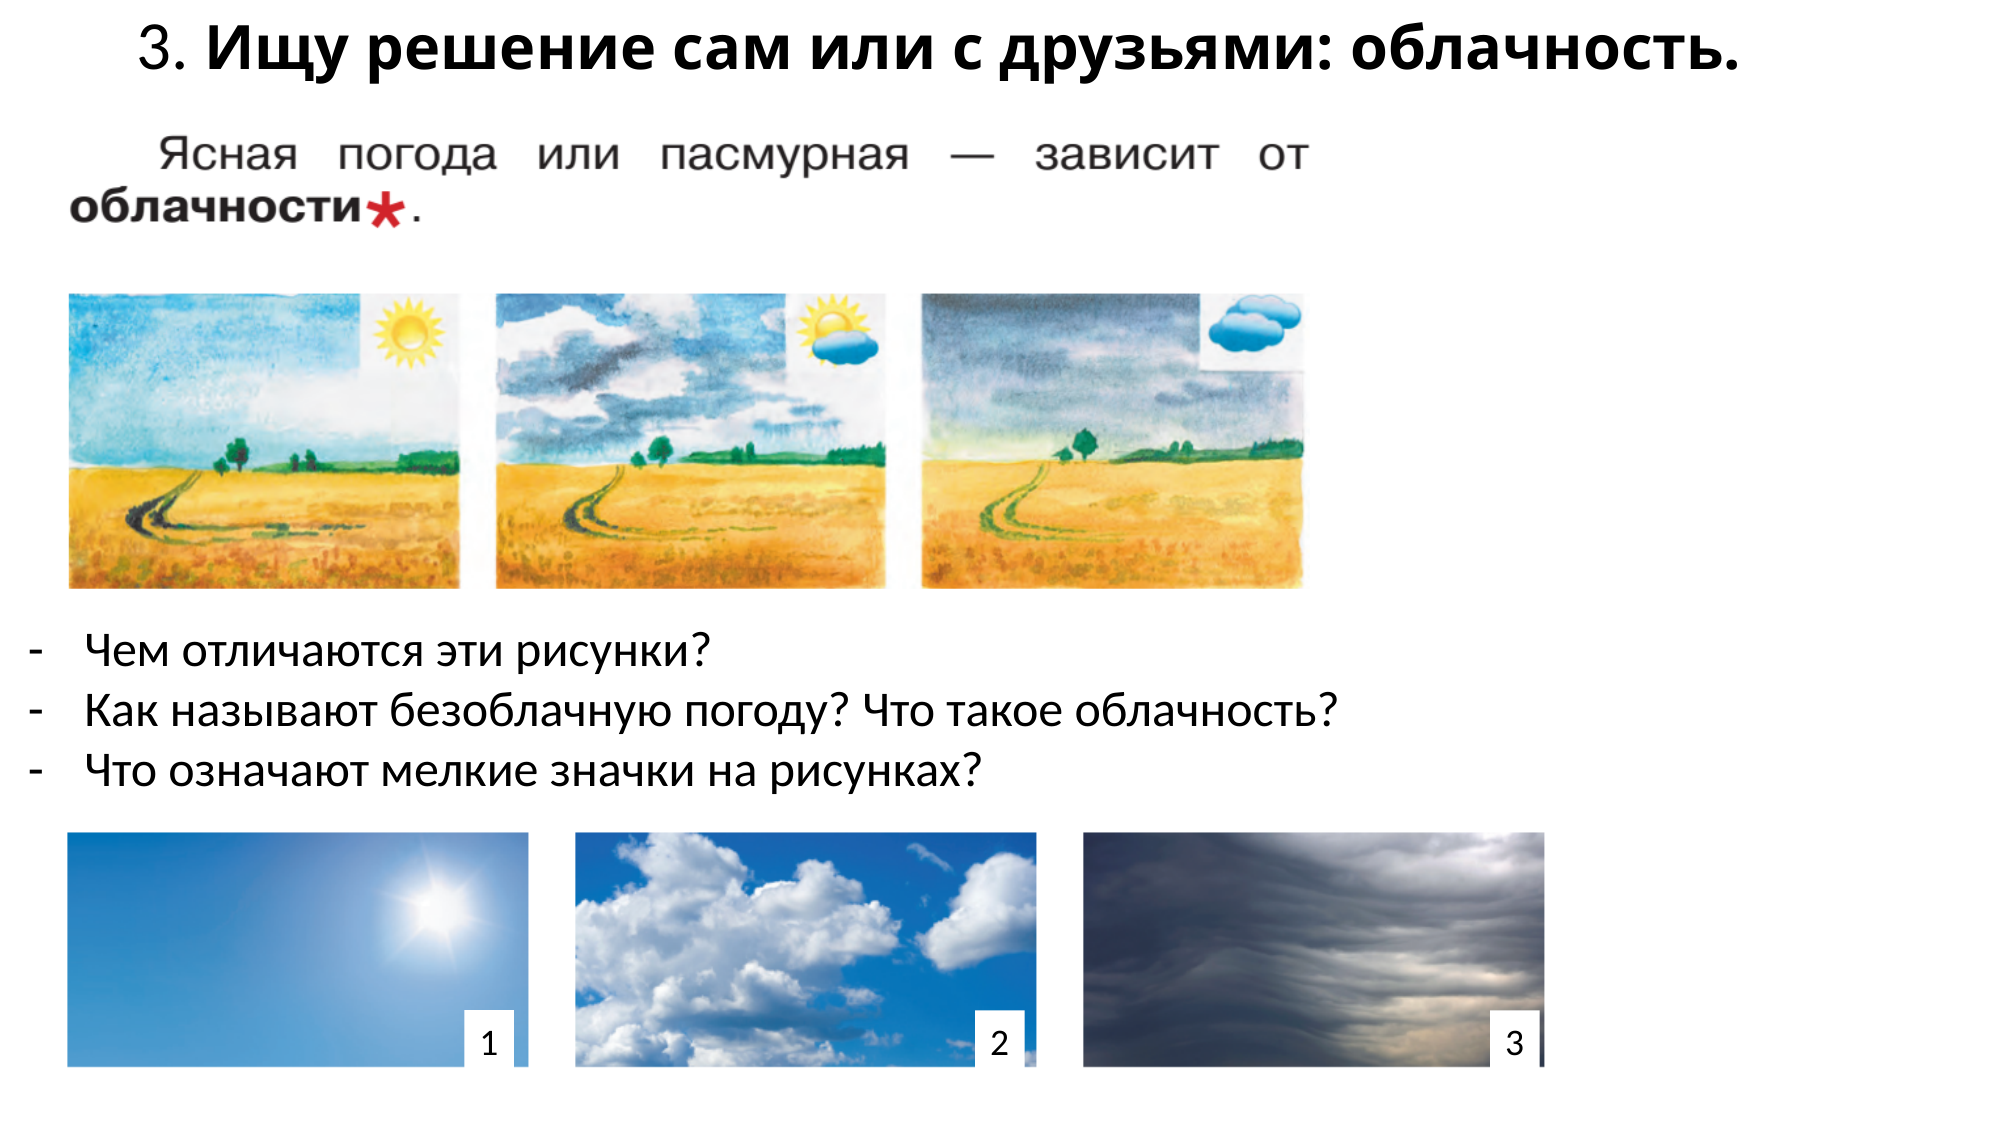

3. Ищу решение сам или с друзьями: облачность.
Чем отличаются эти рисунки?
Как называют безоблачную погоду? Что такое облачность?
Что означают мелкие значки на рисунках?
1
2
3